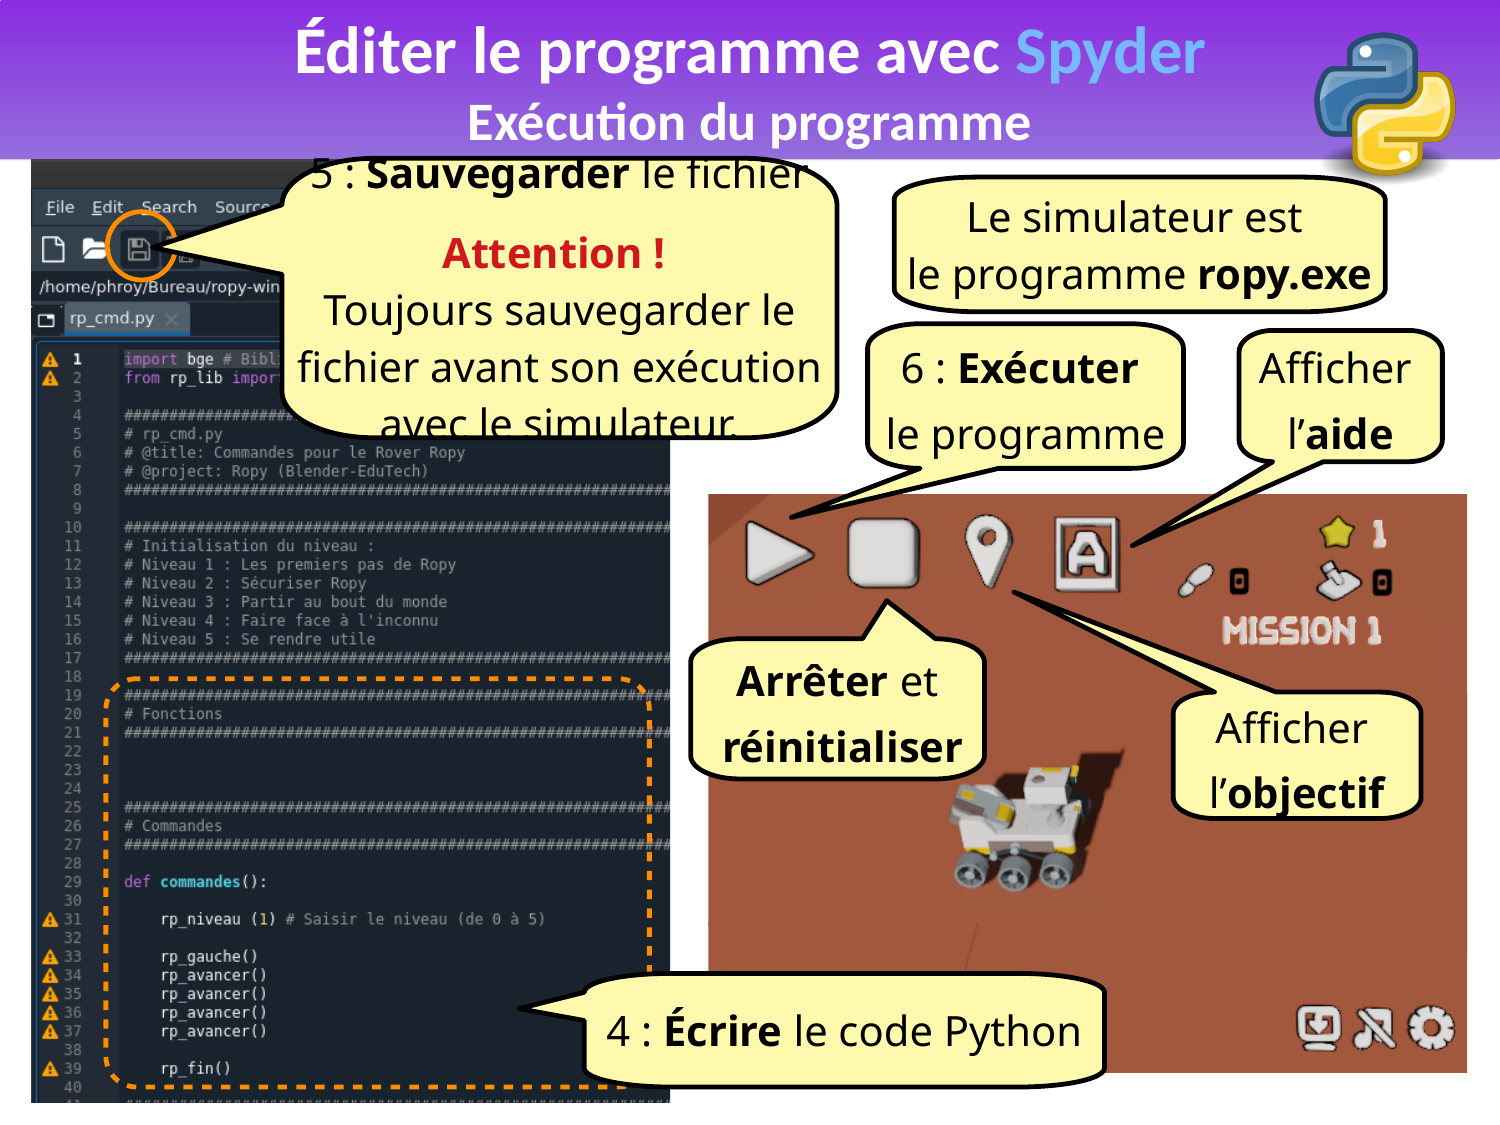

Éditer le programme avec Spyder
Exécution du programme
5 : Sauvegarder le fichier
Attention !
Toujours sauvegarder le
fichier avant son exécution
avec le simulateur.
Le simulateur est
le programme ropy.exe
6 : Exécuter
le programme
Afficher
l’aide
Arrêter et
 réinitialiser
Afficher
l’objectif
4 : Écrire le code Python